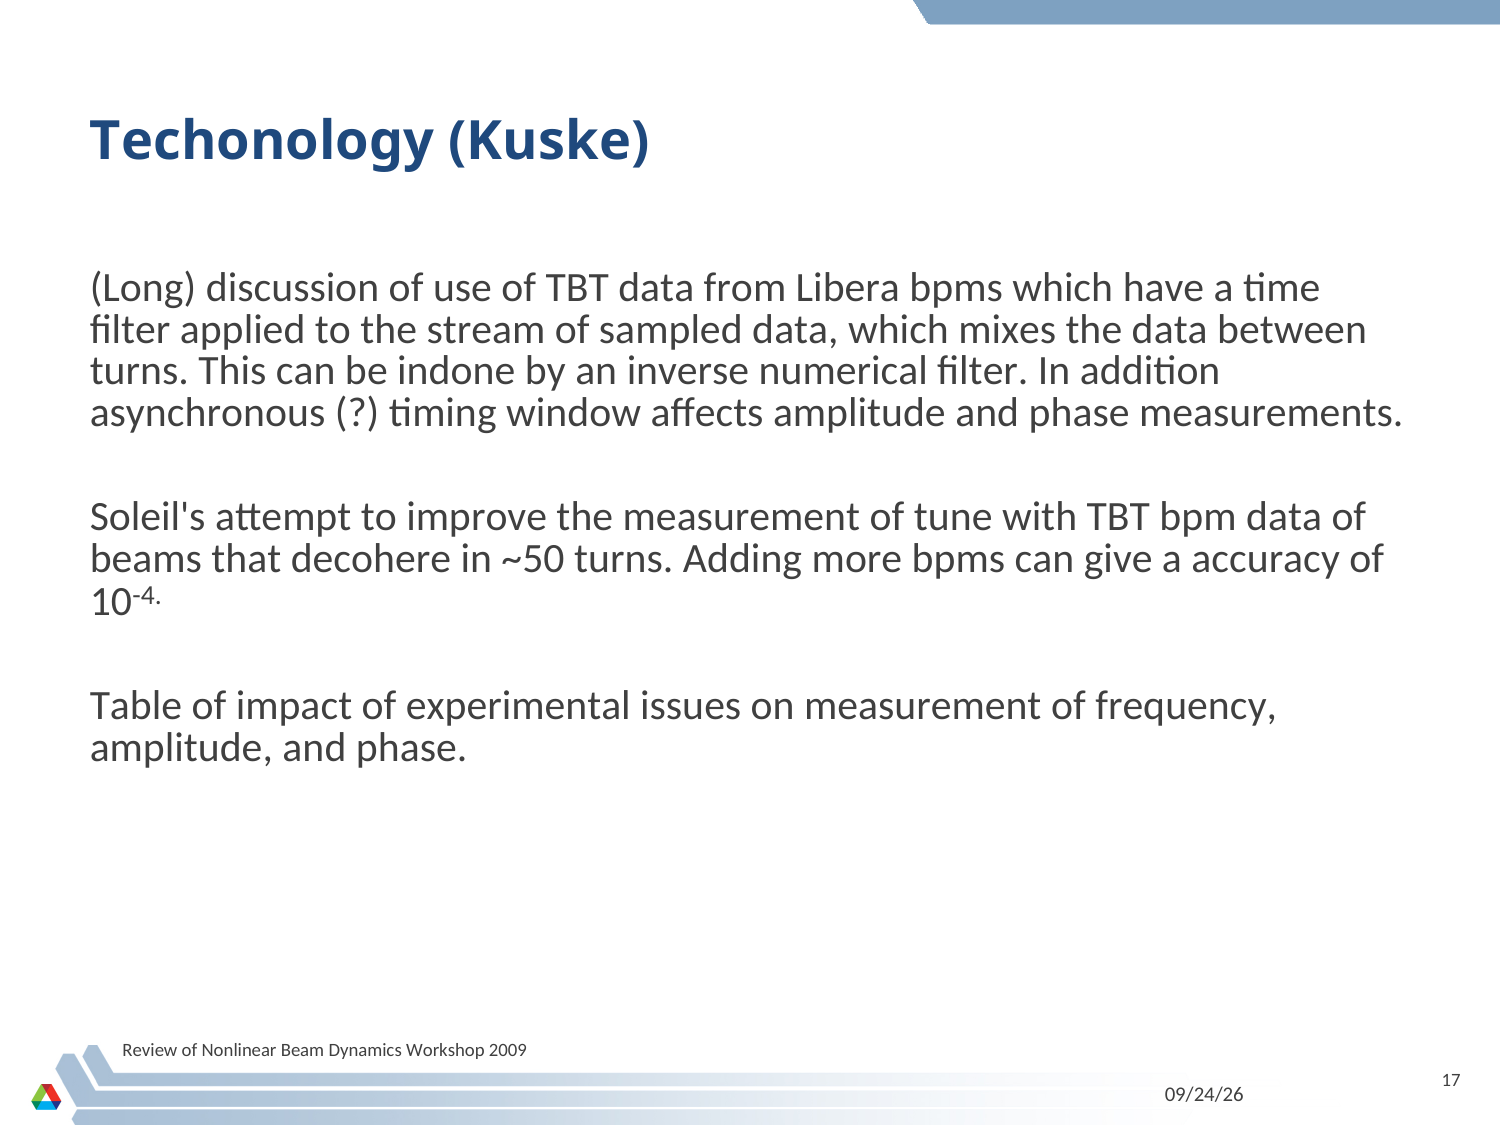

# Techonology (Kuske)
(Long) discussion of use of TBT data from Libera bpms which have a time filter applied to the stream of sampled data, which mixes the data between turns. This can be indone by an inverse numerical filter. In addition asynchronous (?) timing window affects amplitude and phase measurements.
Soleil's attempt to improve the measurement of tune with TBT bpm data of beams that decohere in ~50 turns. Adding more bpms can give a accuracy of 10-4.
Table of impact of experimental issues on measurement of frequency, amplitude, and phase.
Review of Nonlinear Beam Dynamics Workshop 2009
17
1/13/2010